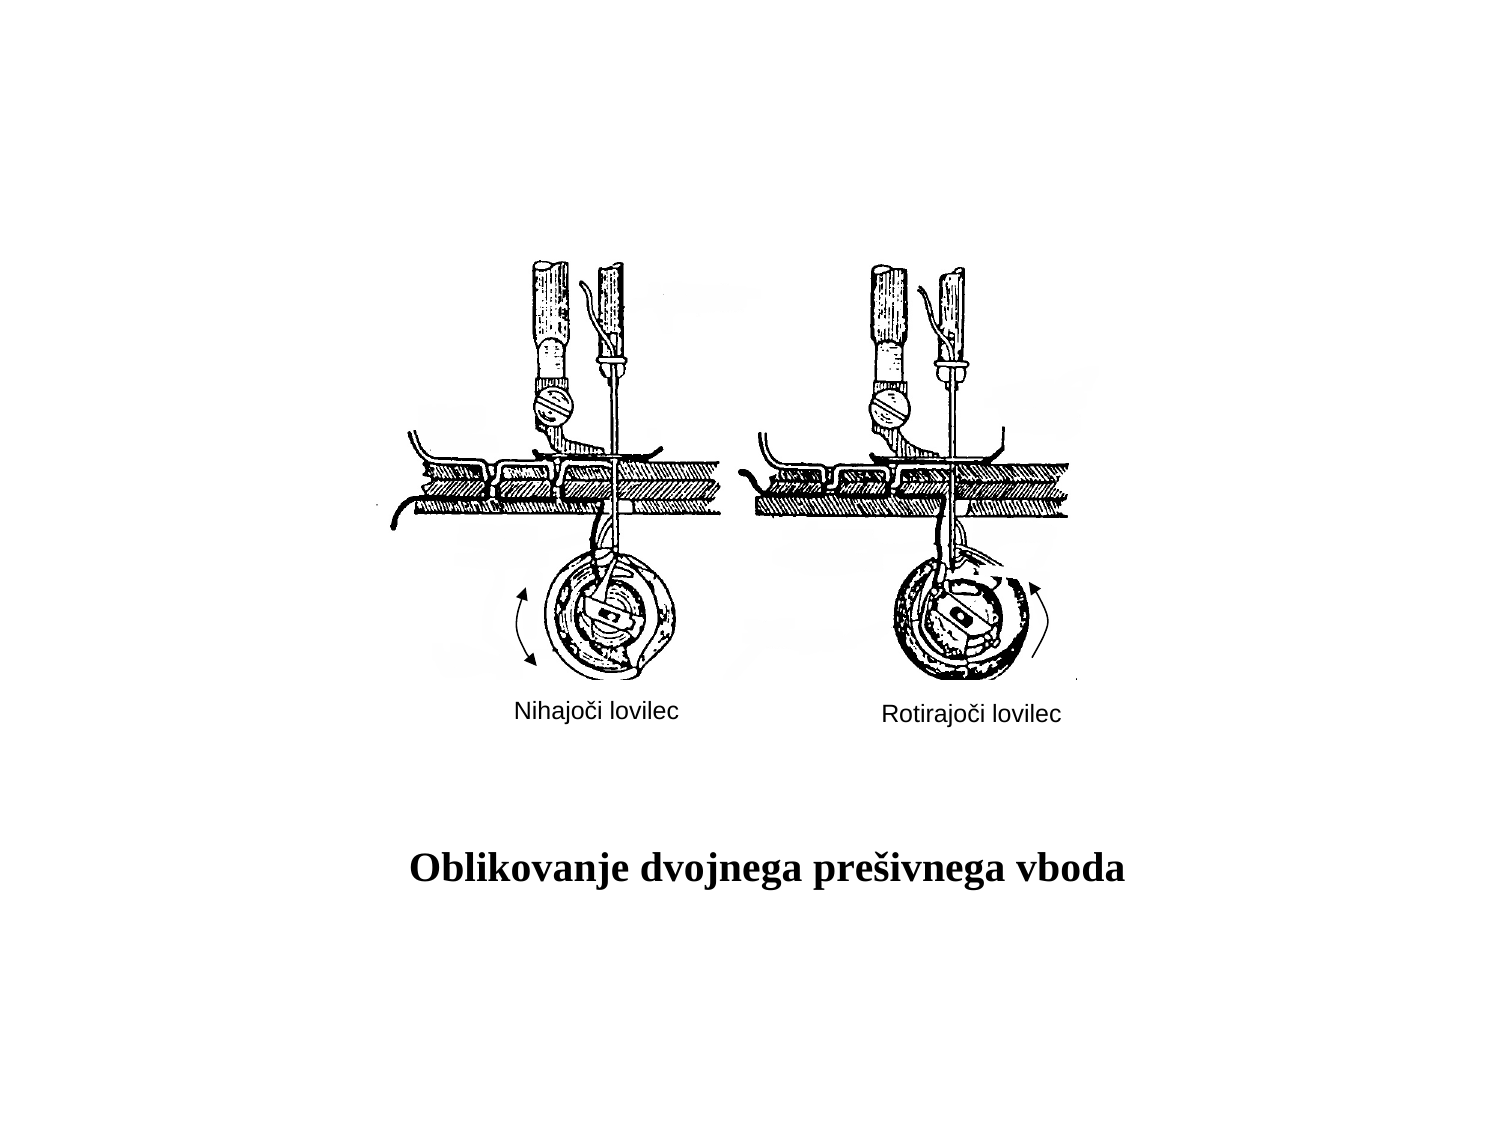

Nihajoči lovilec
Rotirajoči lovilec
Oblikovanje dvojnega prešivnega vboda